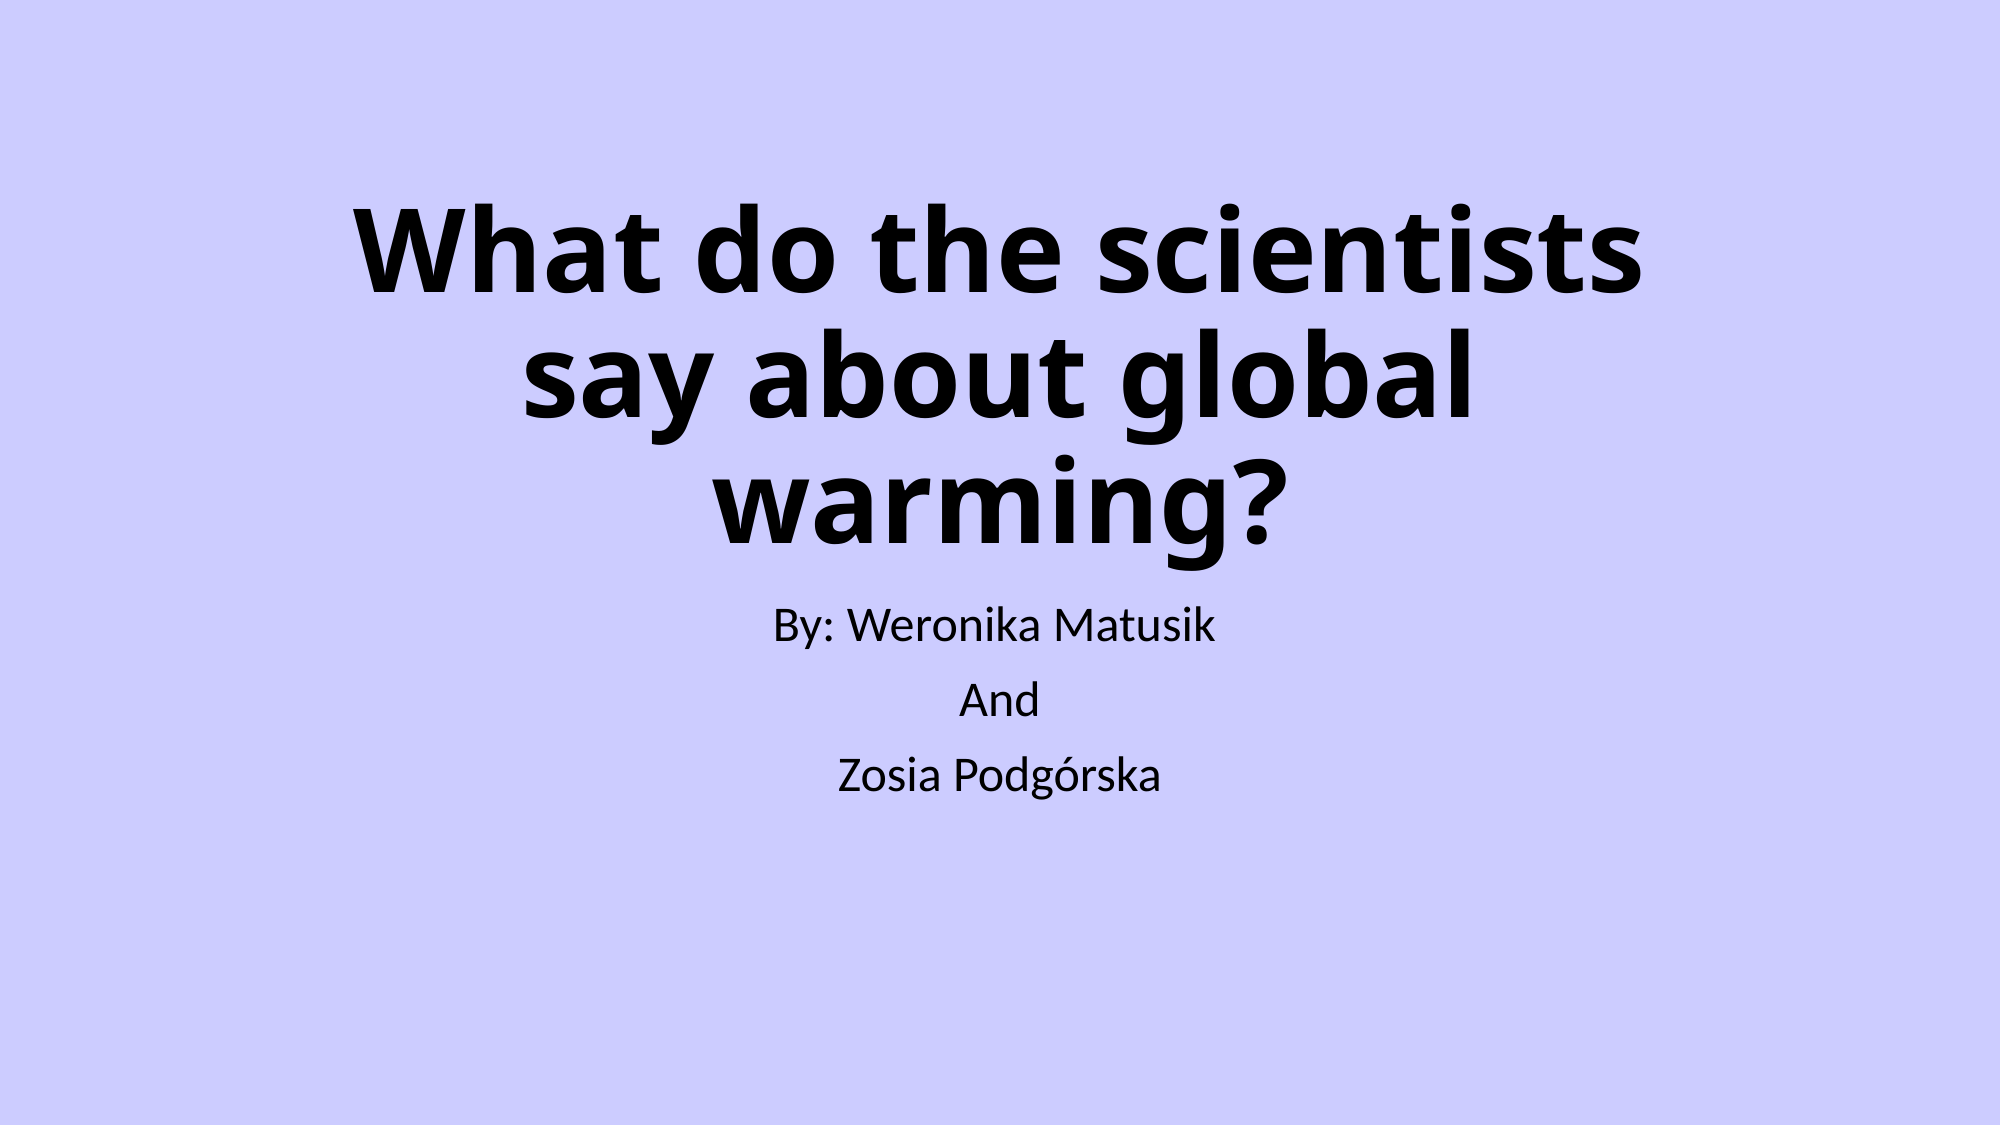

# What do the scientists say about global warming?
By: Weronika Matusik
And
Zosia Podgórska